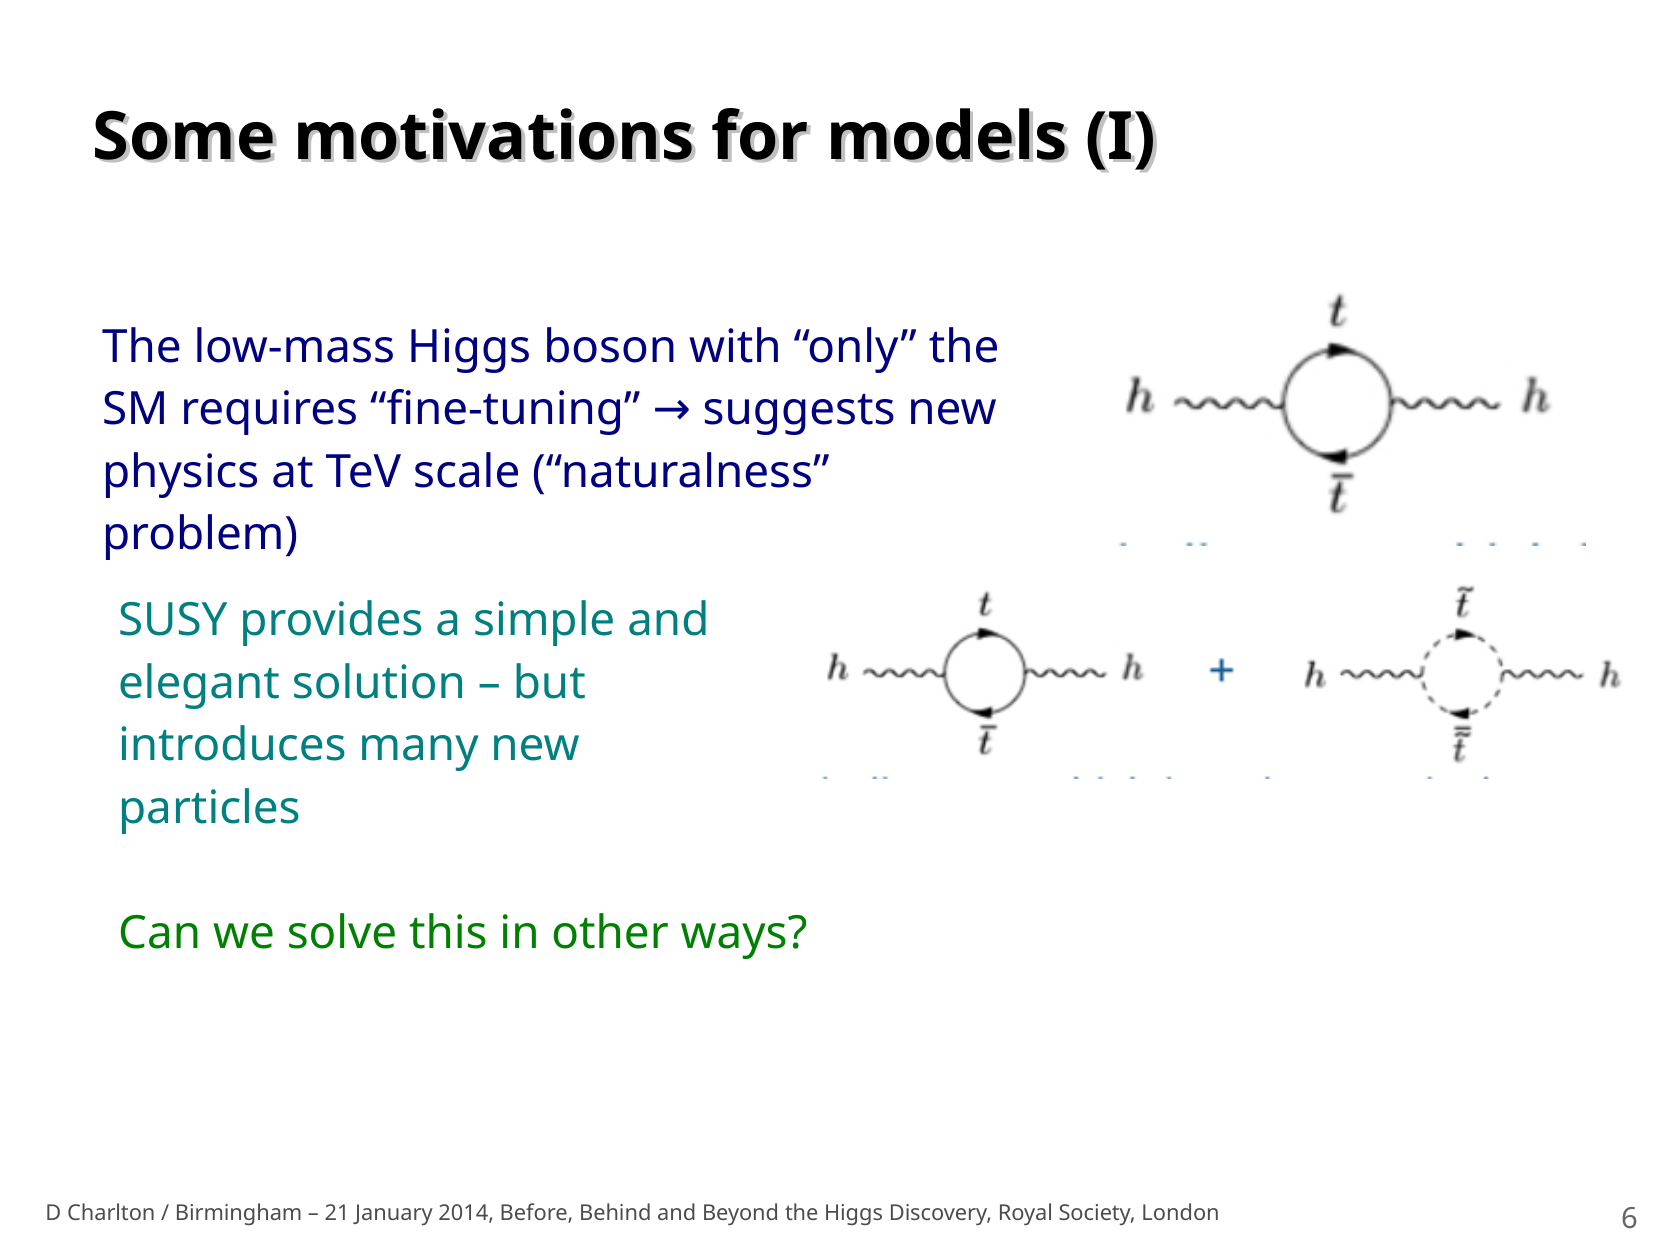

Some motivations for models (I)
The low-mass Higgs boson with “only” the SM requires “fine-tuning” → suggests new physics at TeV scale (“naturalness” problem)
SUSY provides a simple and elegant solution – but introduces many new particles
Can we solve this in other ways?